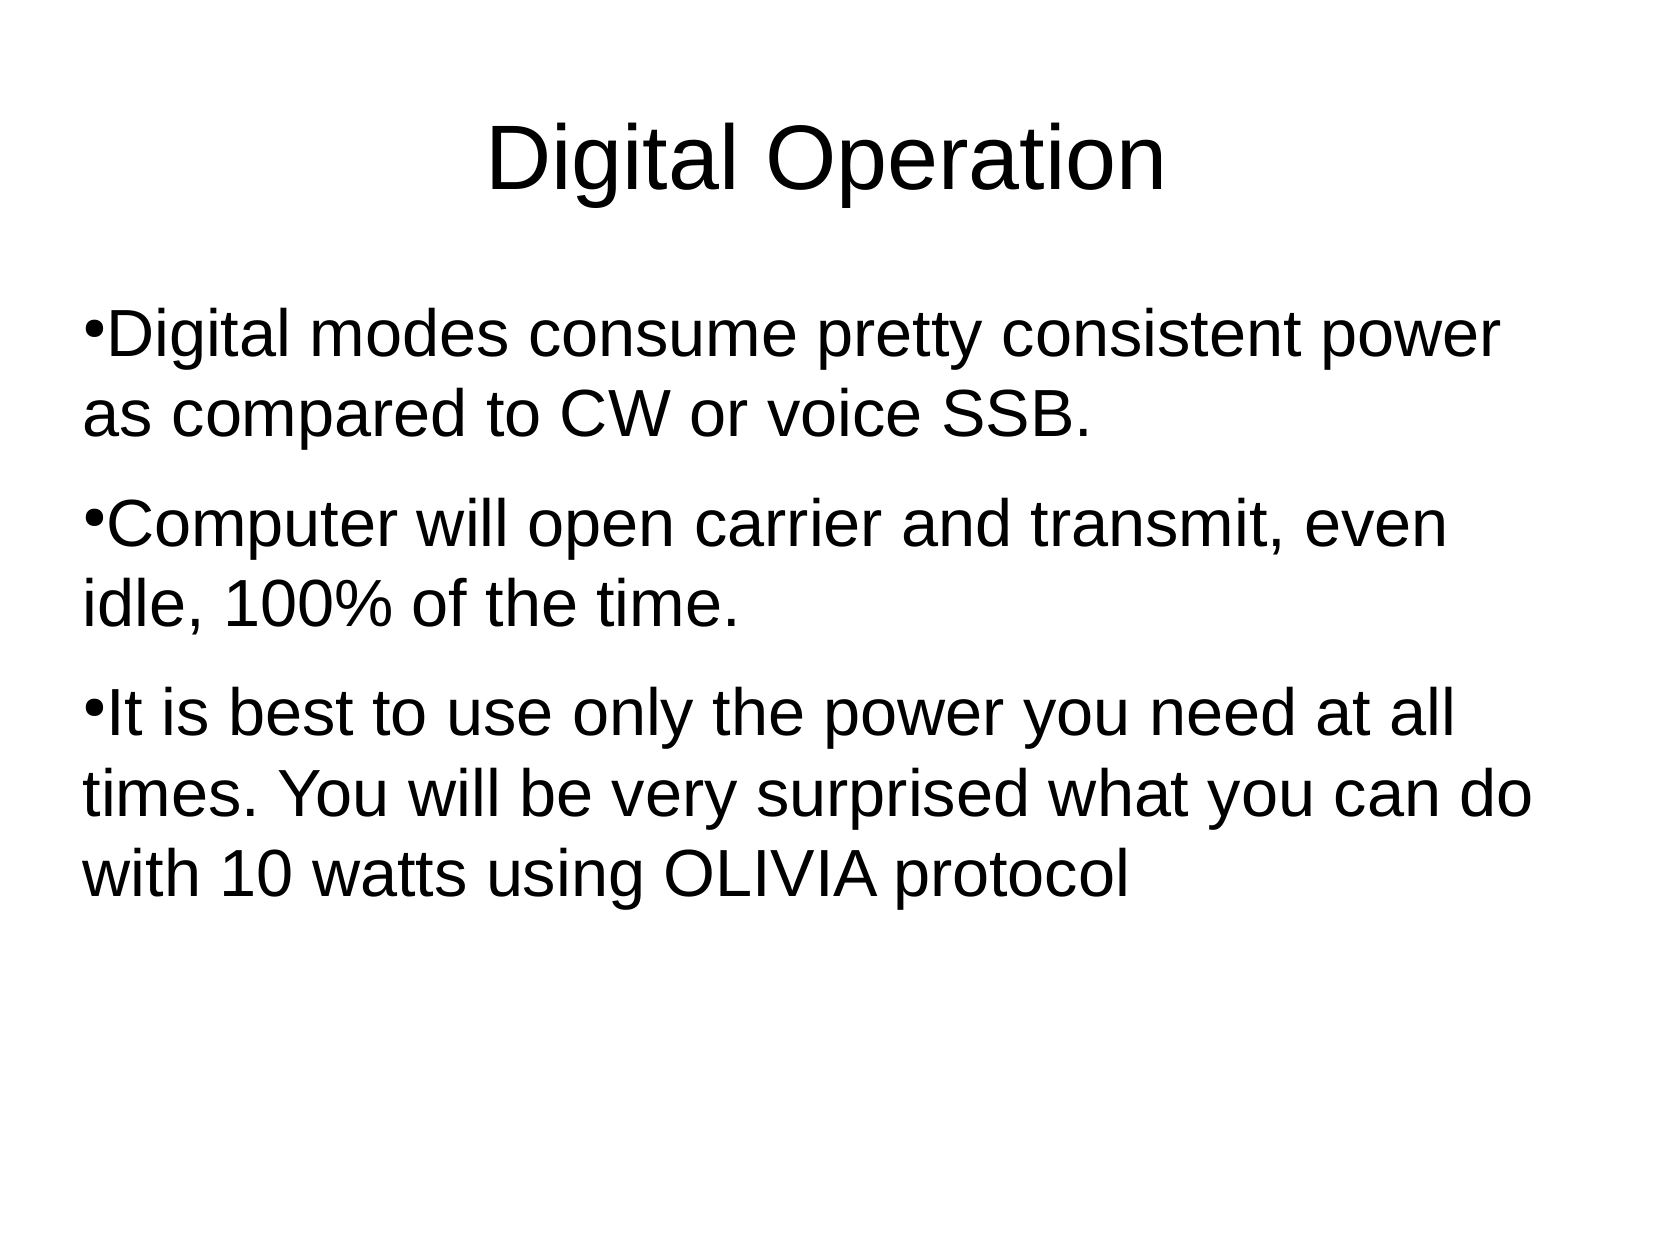

# Digital Operation
Digital modes consume pretty consistent power as compared to CW or voice SSB.
Computer will open carrier and transmit, even idle, 100% of the time.
It is best to use only the power you need at all times. You will be very surprised what you can do with 10 watts using OLIVIA protocol